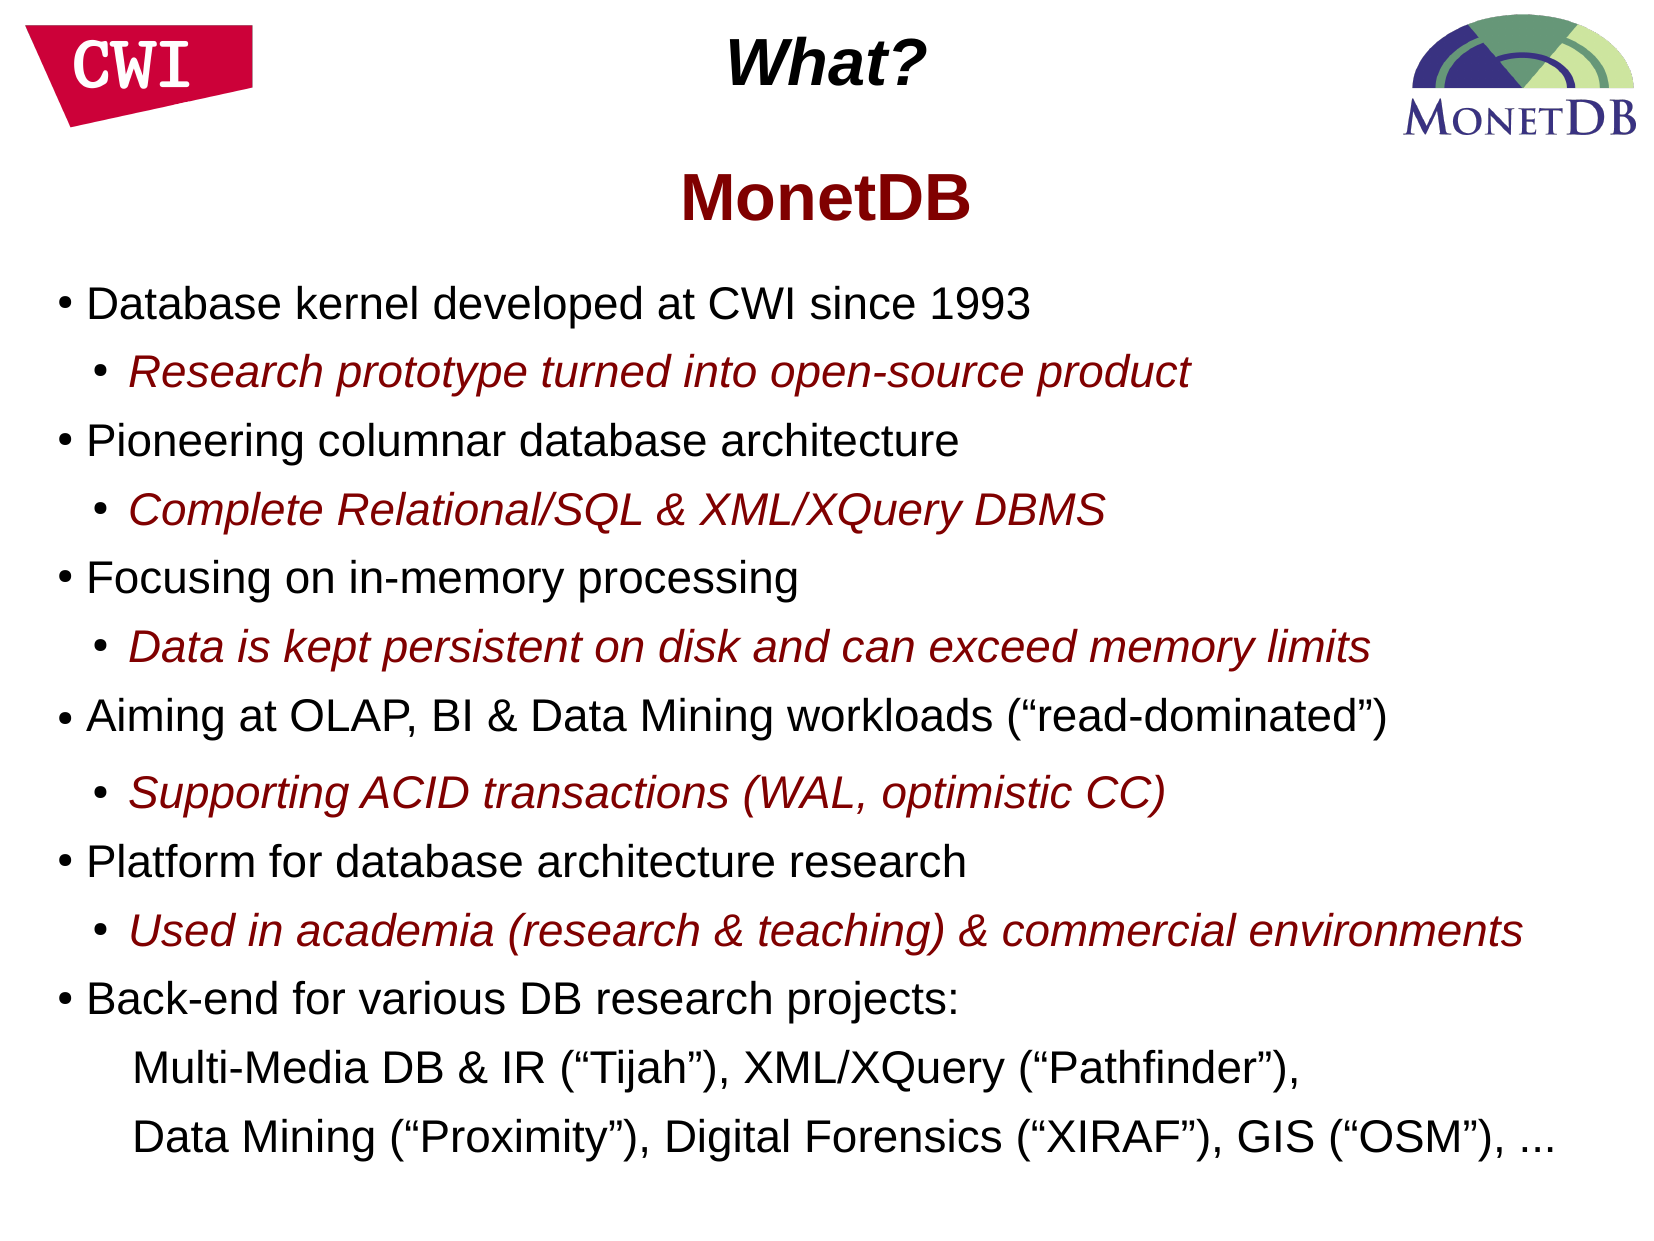

What?
# MonetDB
 Database kernel developed at CWI since 1993
Research prototype turned into open-source product
 Pioneering columnar database architecture
Complete Relational/SQL & XML/XQuery DBMS
 Focusing on in-memory processing
Data is kept persistent on disk and can exceed memory limits
 Aiming at OLAP, BI & Data Mining workloads (“read-dominated”)‏
Supporting ACID transactions (WAL, optimistic CC)
 Platform for database architecture research
Used in academia (research & teaching) & commercial environments
 Back-end for various DB research projects:
	Multi-Media DB & IR (“Tijah”), XML/XQuery (“Pathfinder”),
	Data Mining (“Proximity”), Digital Forensics (“XIRAF”), GIS (“OSM”), ...